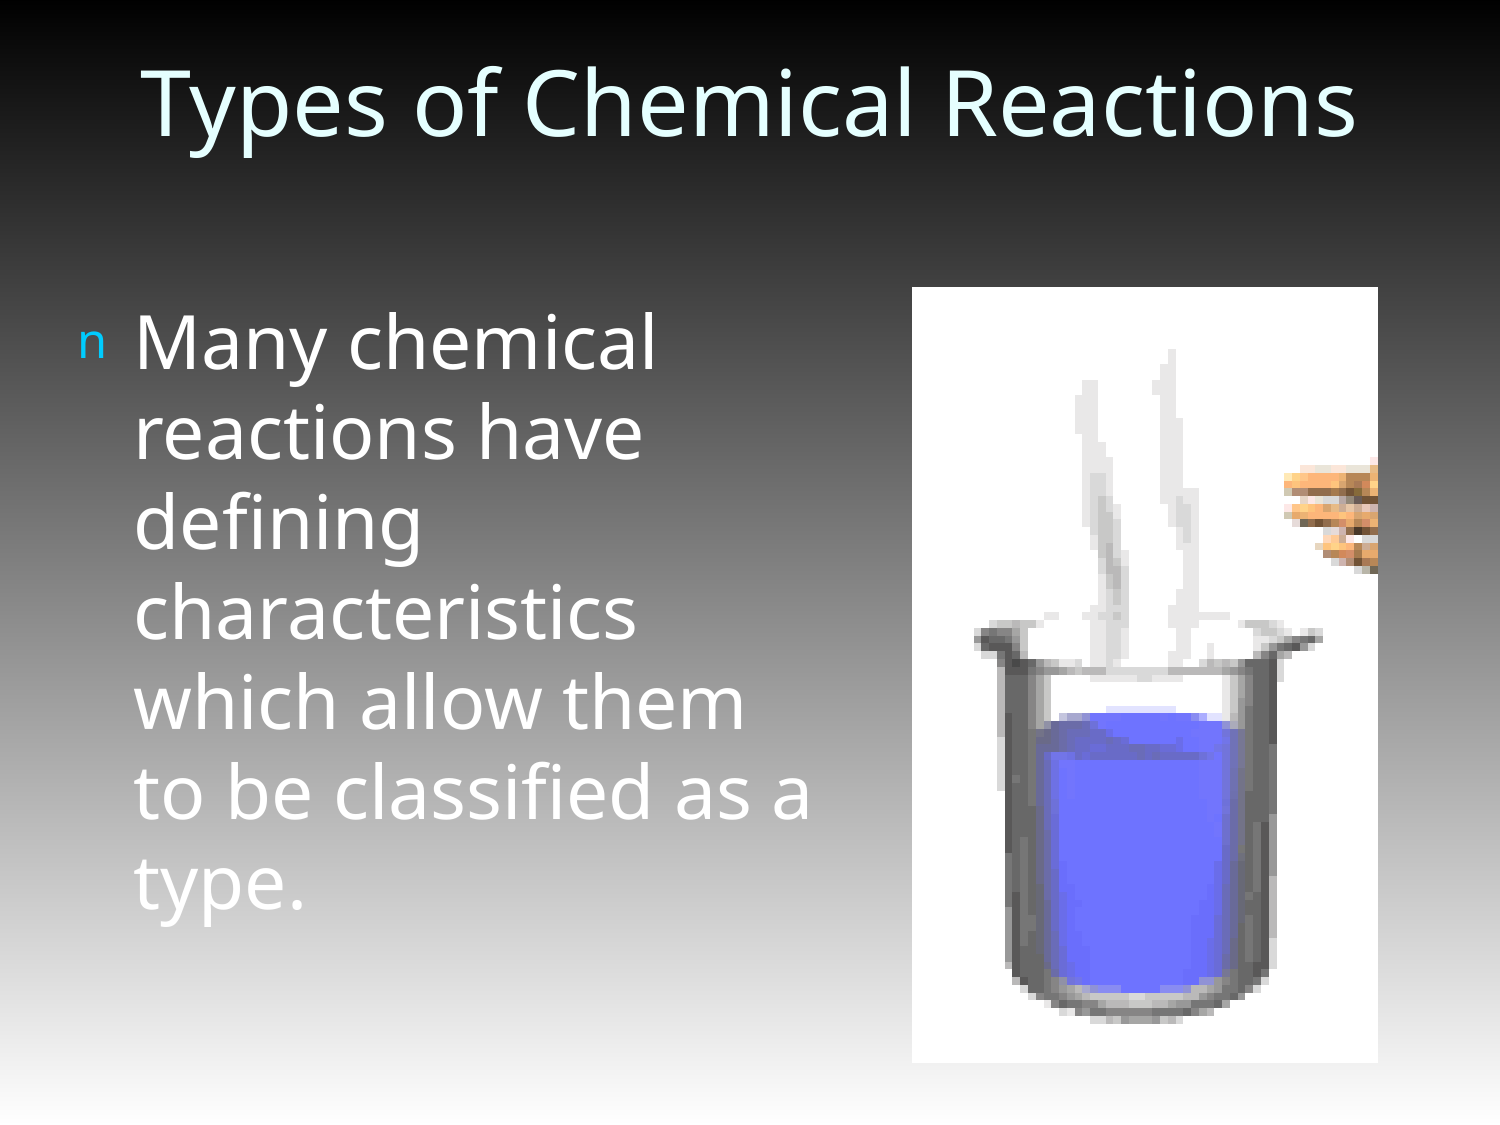

# Types of Chemical Reactions
Many chemical reactions have defining characteristics which allow them to be classified as a type.